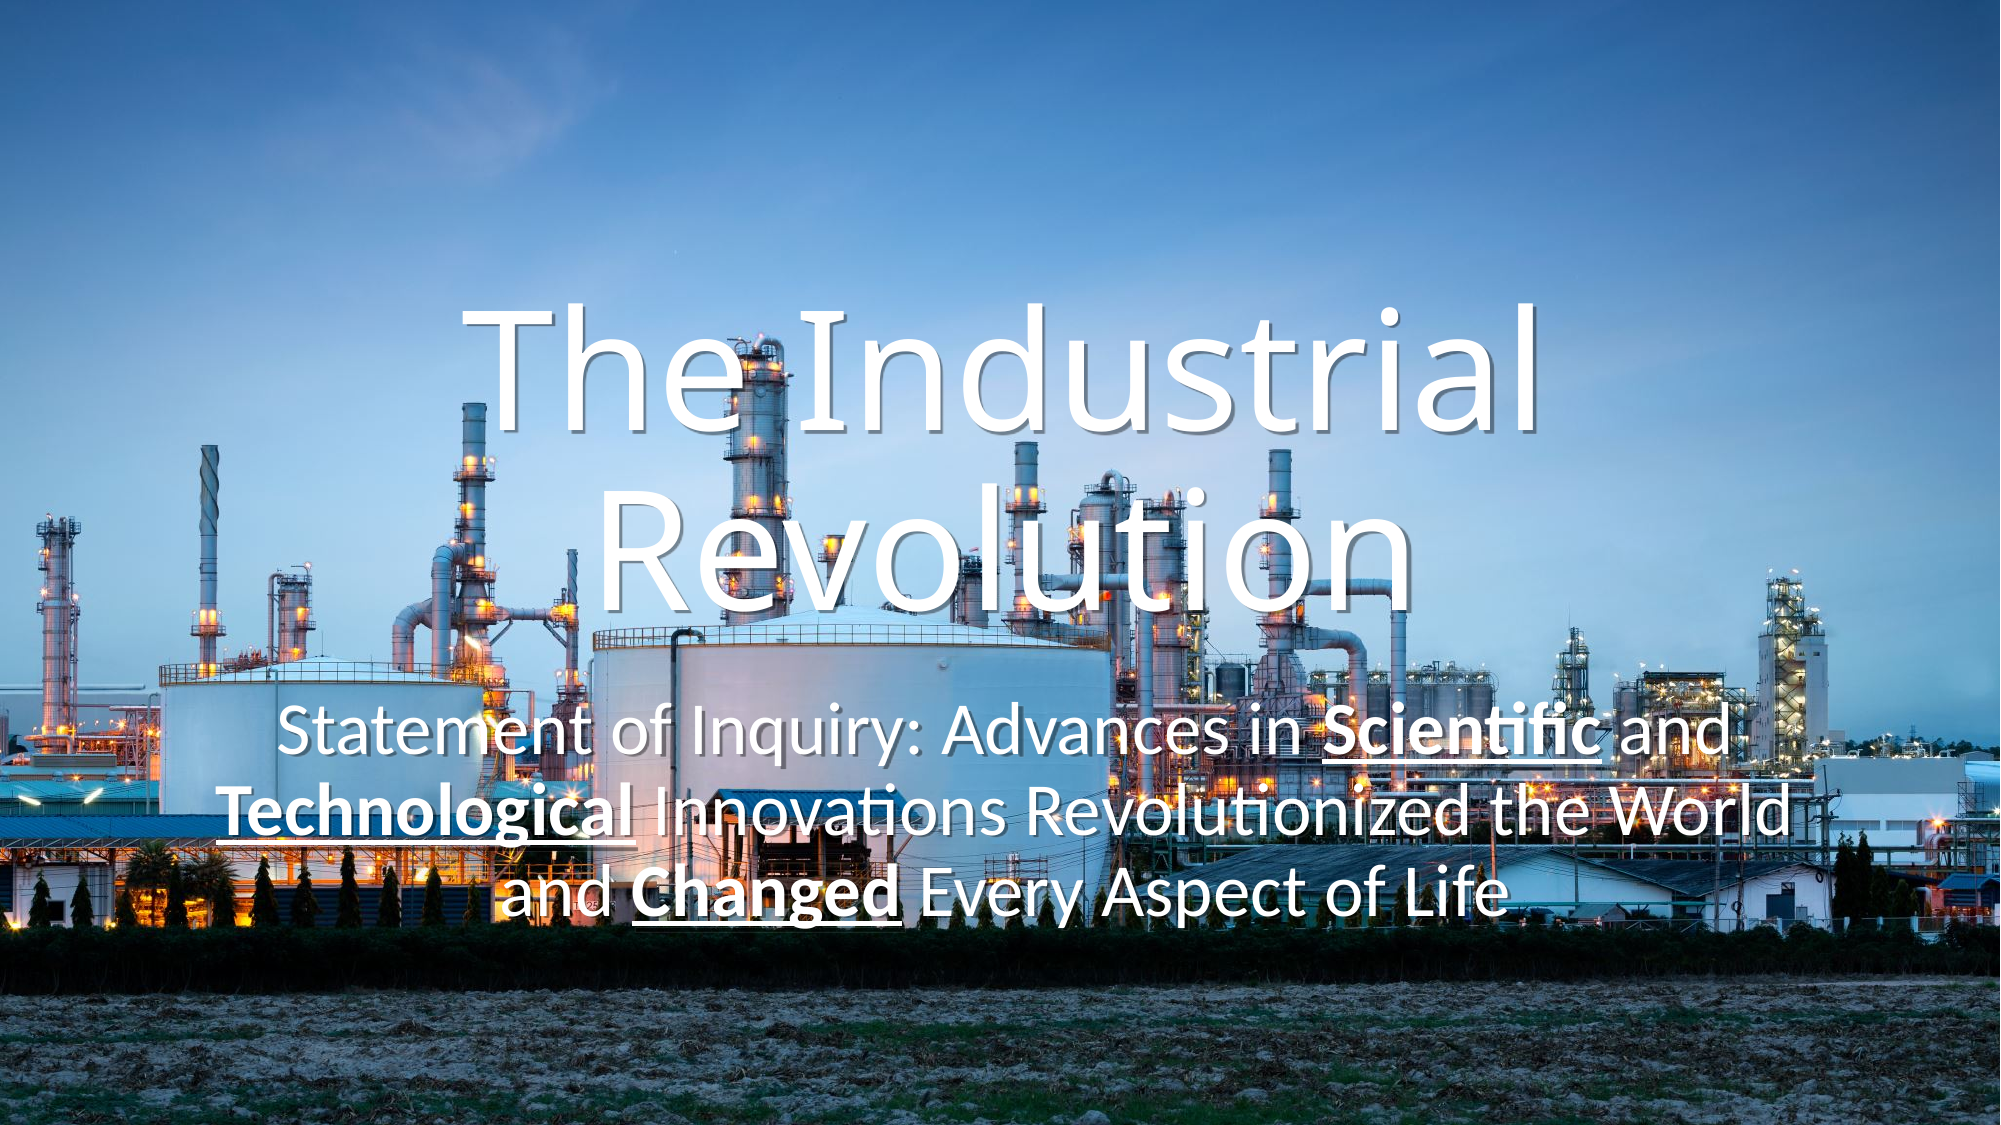

# The Industrial Revolution
Statement of Inquiry: Advances in Scientific and Technological Innovations Revolutionized the World and Changed Every Aspect of Life